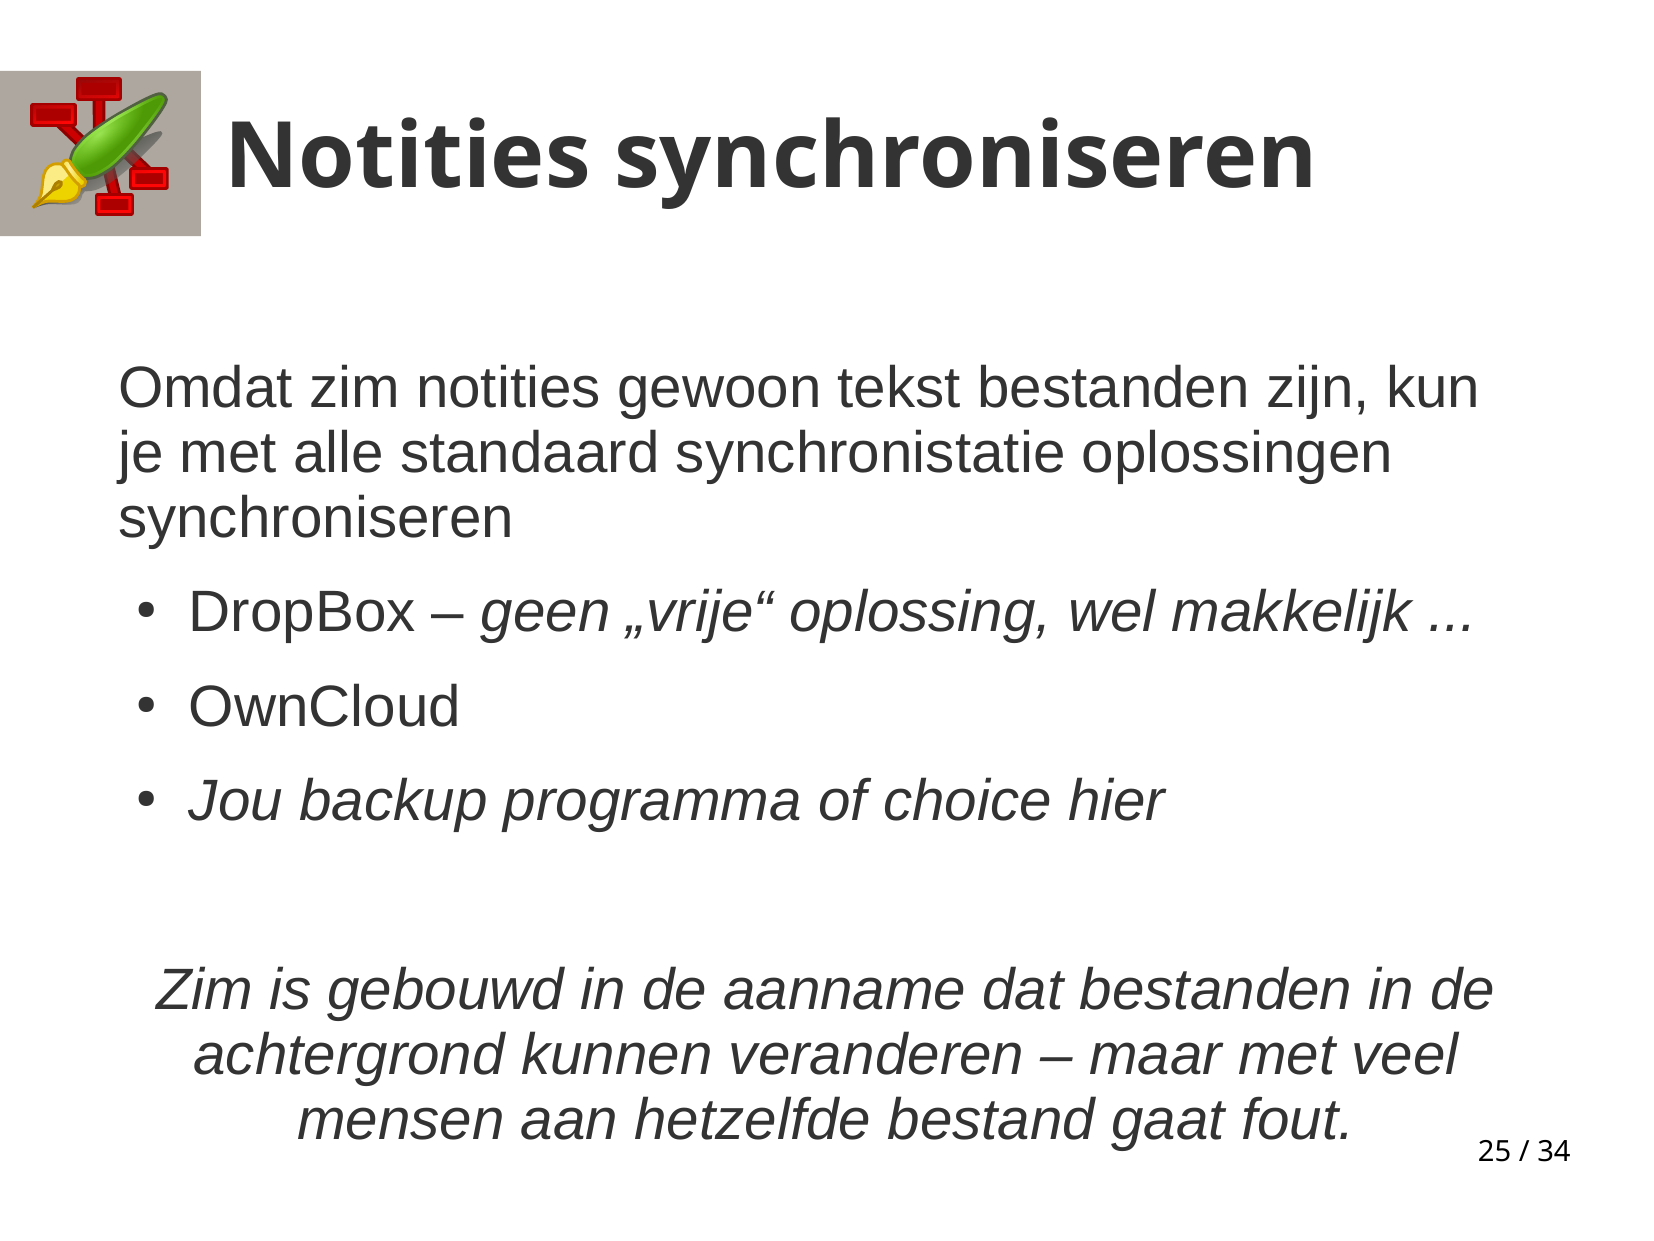

# Notities synchroniseren
Omdat zim notities gewoon tekst bestanden zijn, kun je met alle standaard synchronistatie oplossingen synchroniseren
DropBox – geen „vrije“ oplossing, wel makkelijk ...
OwnCloud
Jou backup programma of choice hier
Zim is gebouwd in de aanname dat bestanden in de achtergrond kunnen veranderen – maar met veel mensen aan hetzelfde bestand gaat fout.
25